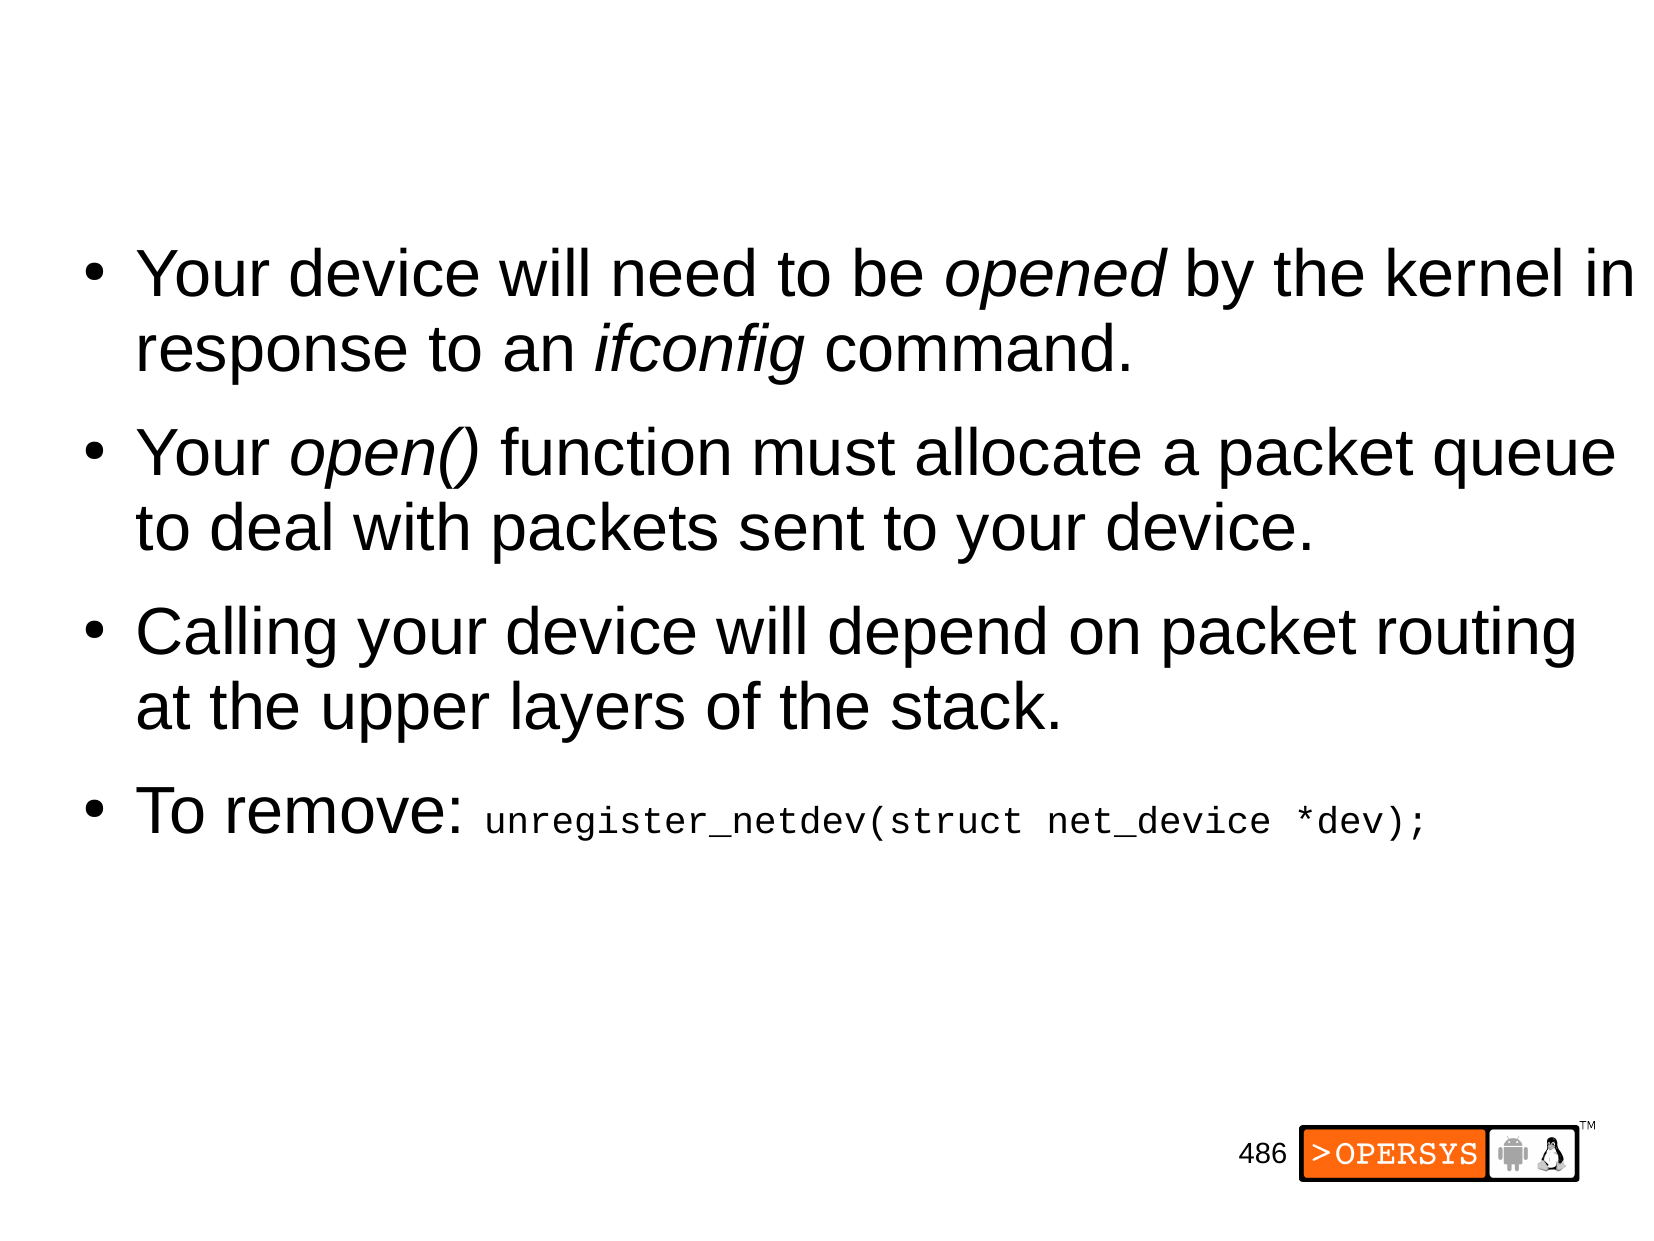

# Your device will need to be opened by the kernel in response to an ifconfig command.
Your open() function must allocate a packet queue to deal with packets sent to your device.
Calling your device will depend on packet routing at the upper layers of the stack.
To remove: unregister_netdev(struct net_device *dev);